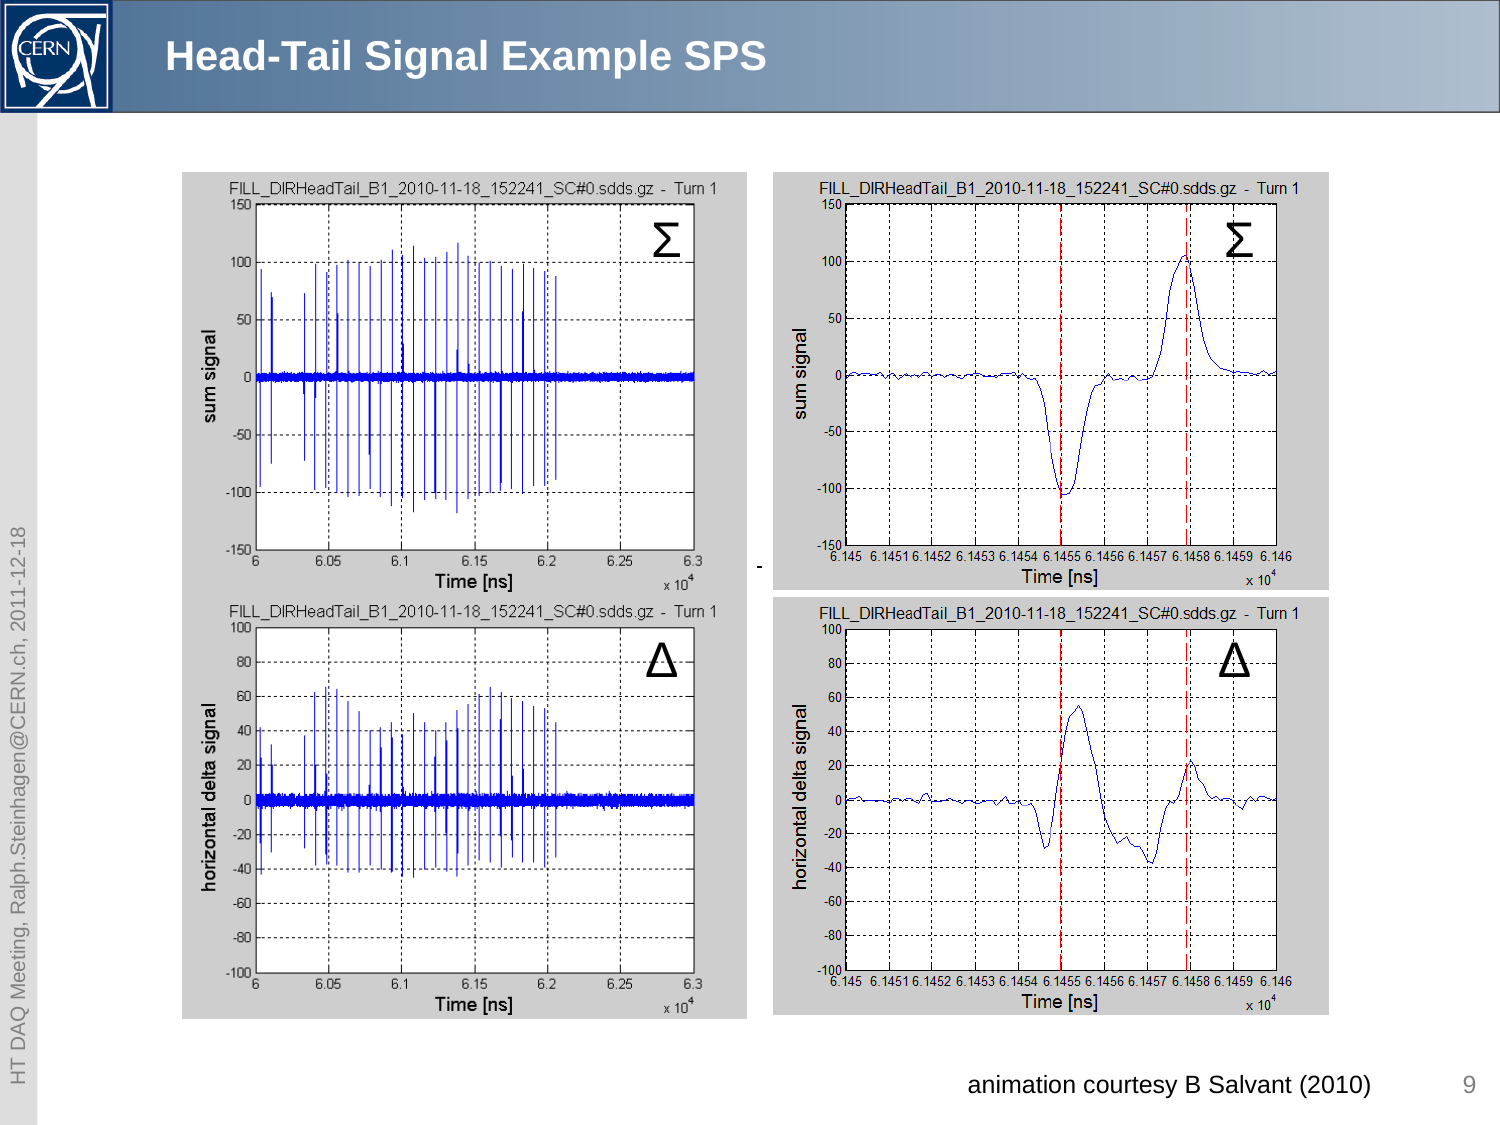

# Head-Tail Signal Example SPS
Σ
Σ
Δ
Δ
animation courtesy B Salvant (2010)